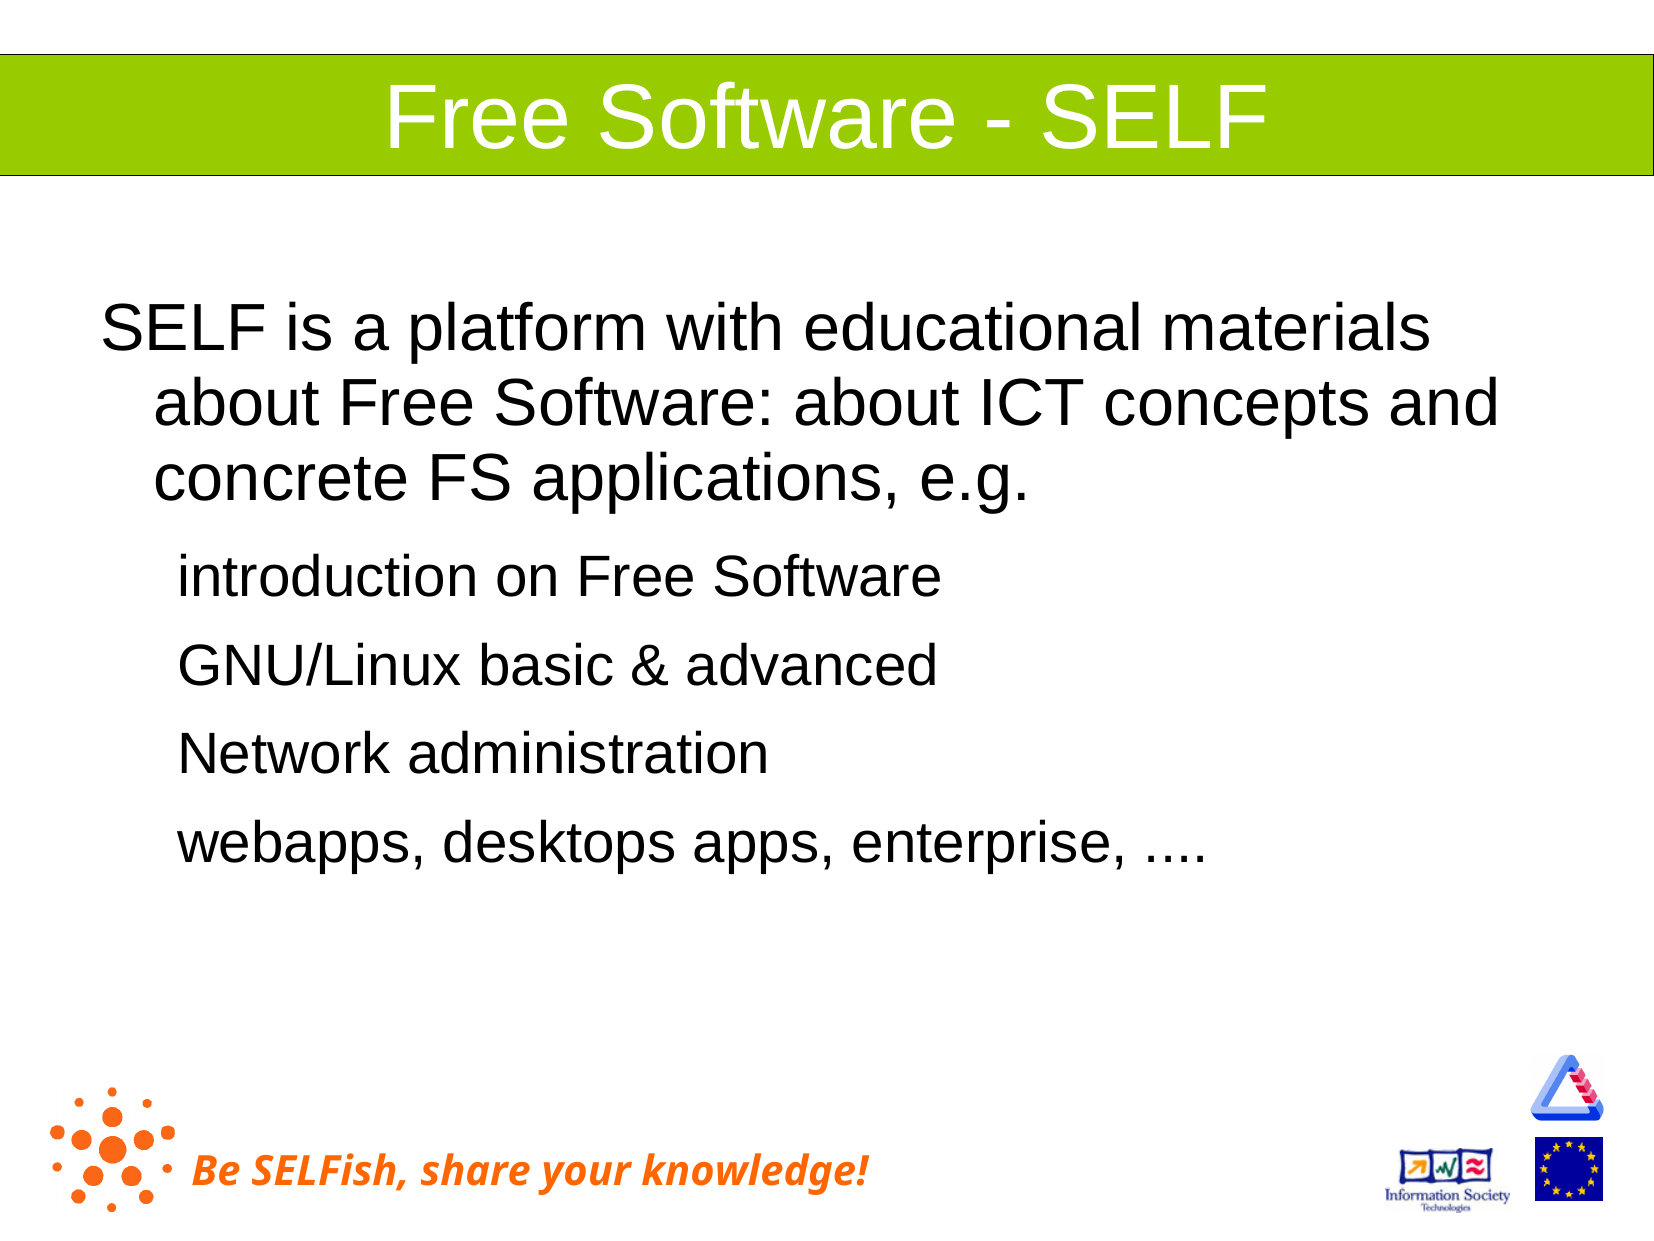

# Free Software - SELF
SELF is a platform with educational materials about Free Software: about ICT concepts and concrete FS applications, e.g.
introduction on Free Software
GNU/Linux basic & advanced
Network administration
webapps, desktops apps, enterprise, ....